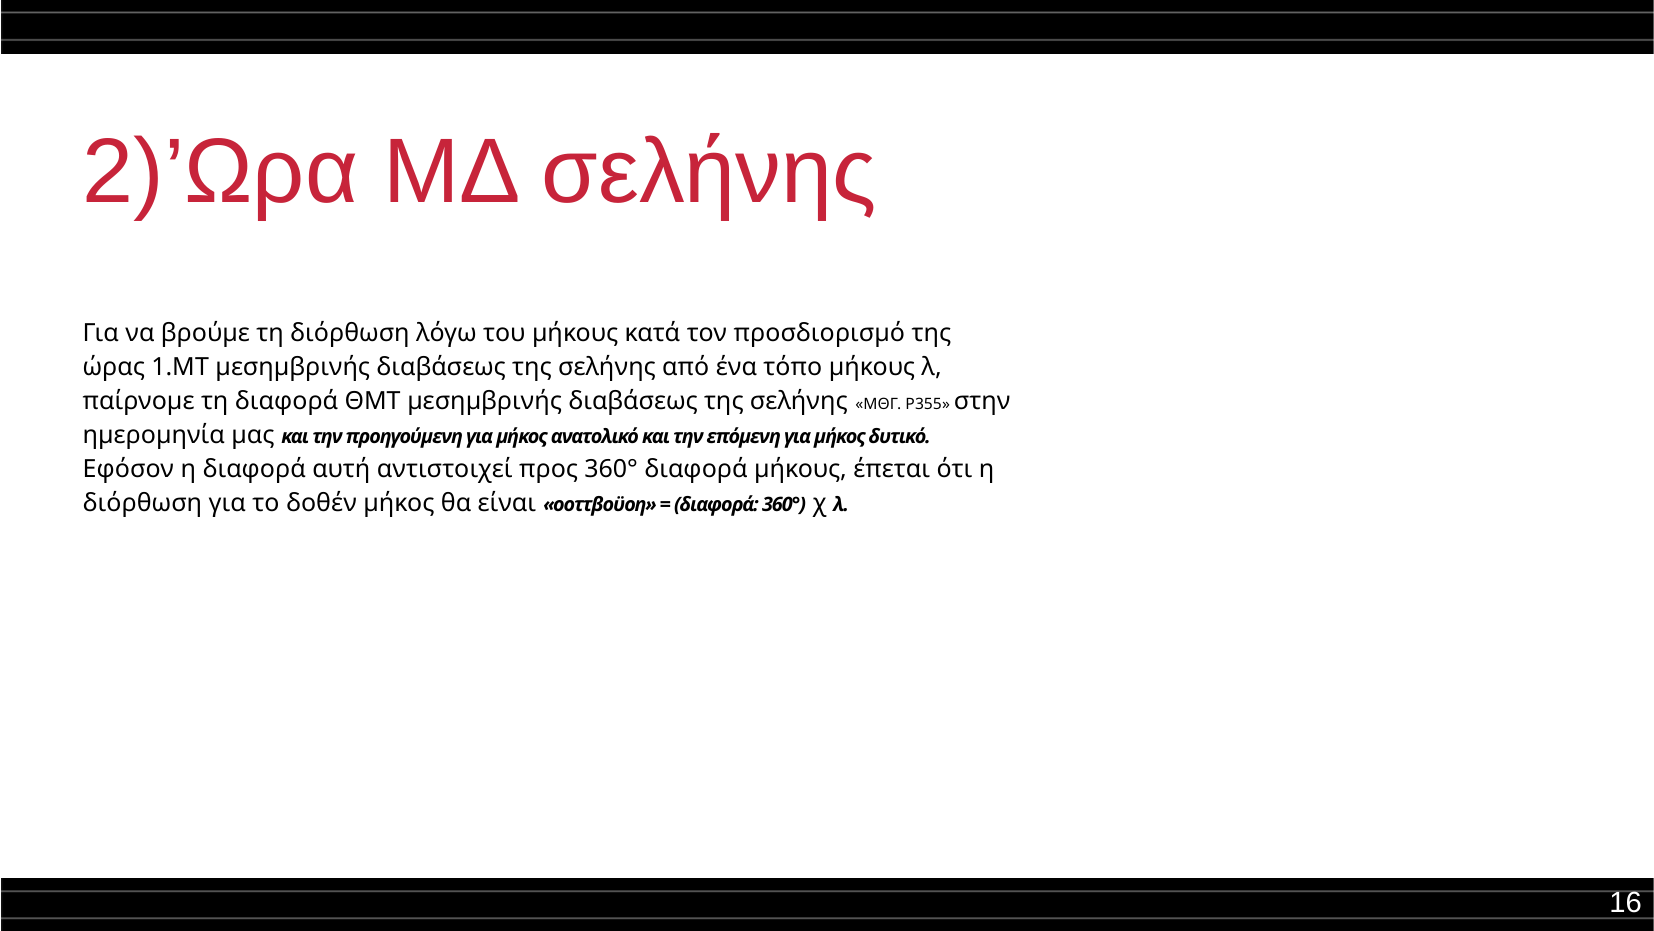

# 2)’Ωρα ΜΔ σελήνης
Για να βρούμε τη διόρθωση λόγω του μήκους κατά τον προσδιορισμό της ώρας 1.ΜΤ μεσημβρινής διαβάσεως της σελήνης από ένα τόπο μήκους λ, παίρνομε τη διαφορά ΘΜΤ μεσημβρινής διαβάσεως της σελήνης «Μθγ. Ρ355» στην ημερομηνία μας και την προηγούμενη για μήκος ανατολικό και την επόμενη για μήκος δυτικό. Εφόσον η διαφορά αυτή αντιστοιχεί προς 360° διαφορά μήκους, έπεται ότι η διόρθωση για το δοθέν μήκος θα είναι «οοττβοϋοη» = (διαφορά: 360°) χ λ.